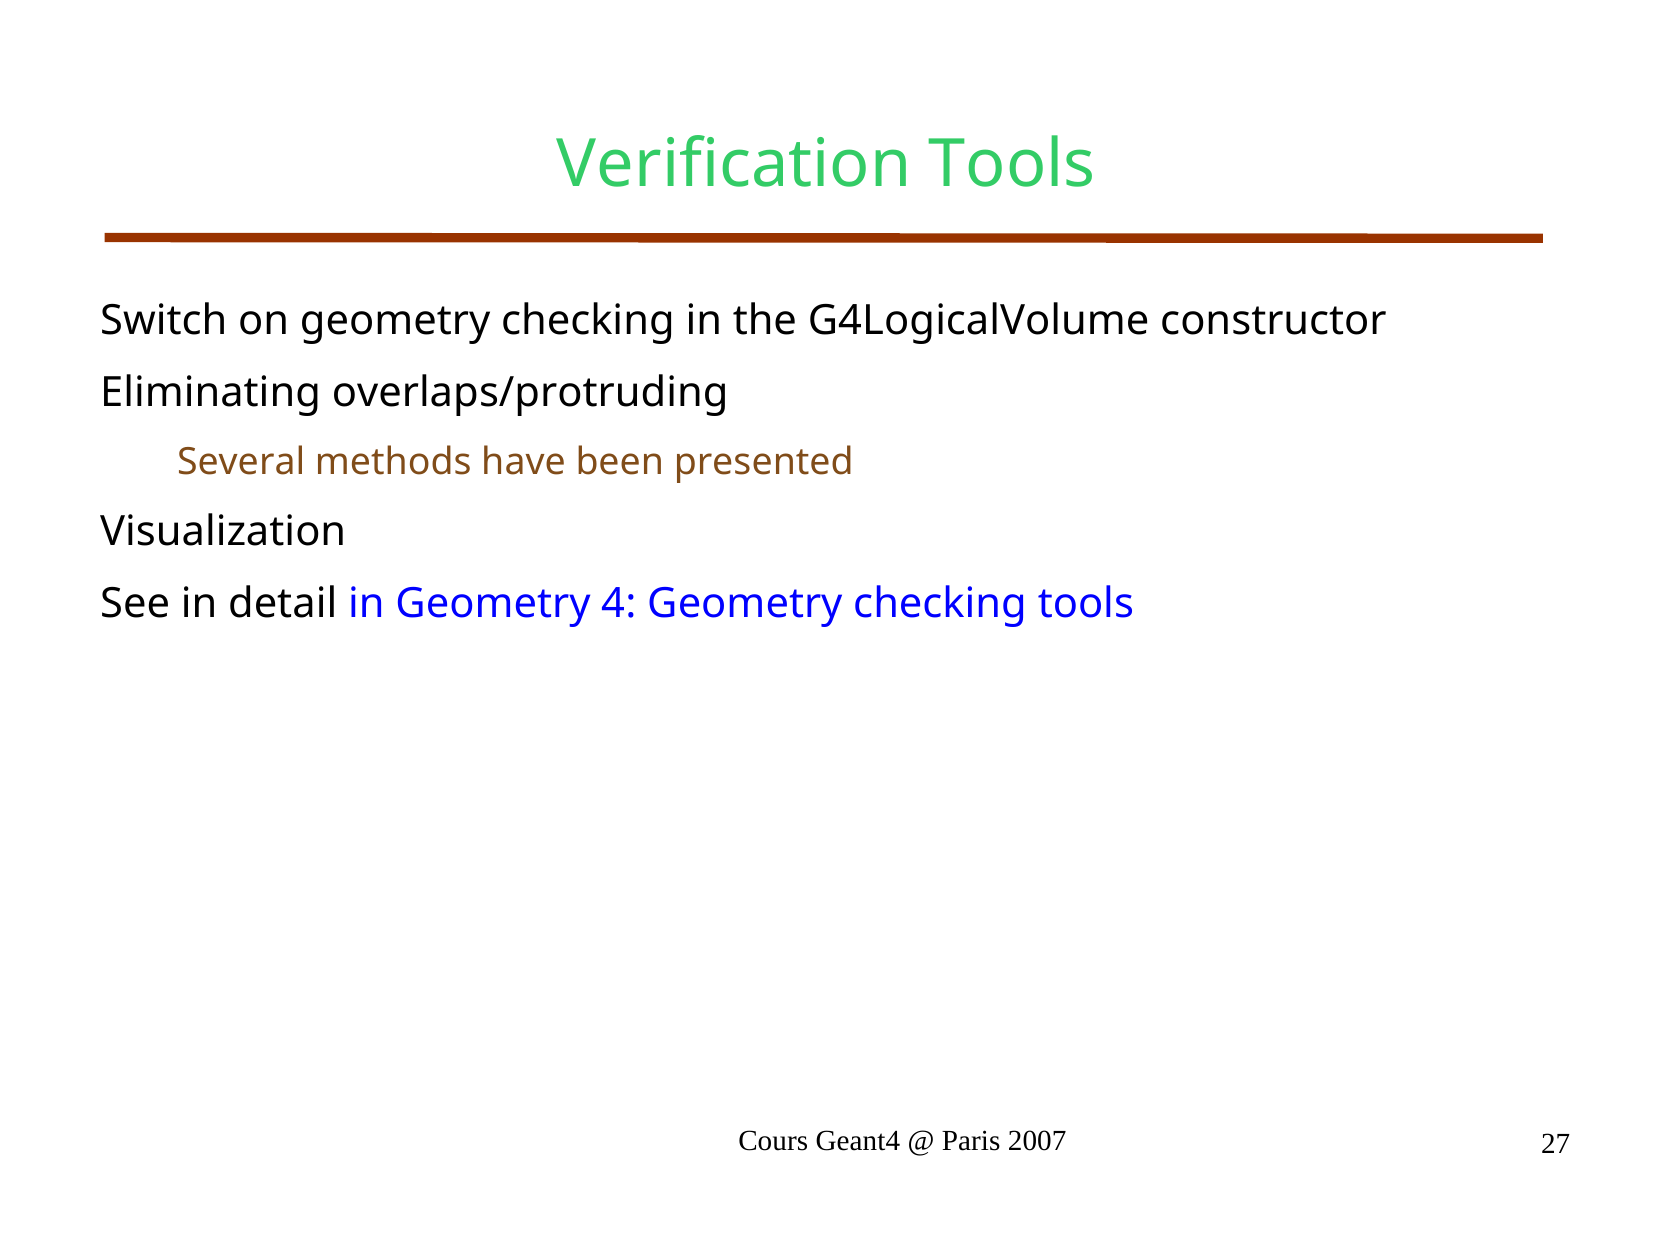

# Verification Tools
Switch on geometry checking in the G4LogicalVolume constructor
Eliminating overlaps/protruding
Several methods have been presented
Visualization
See in detail in Geometry 4: Geometry checking tools
Cours Geant4 @ Paris 2007
27